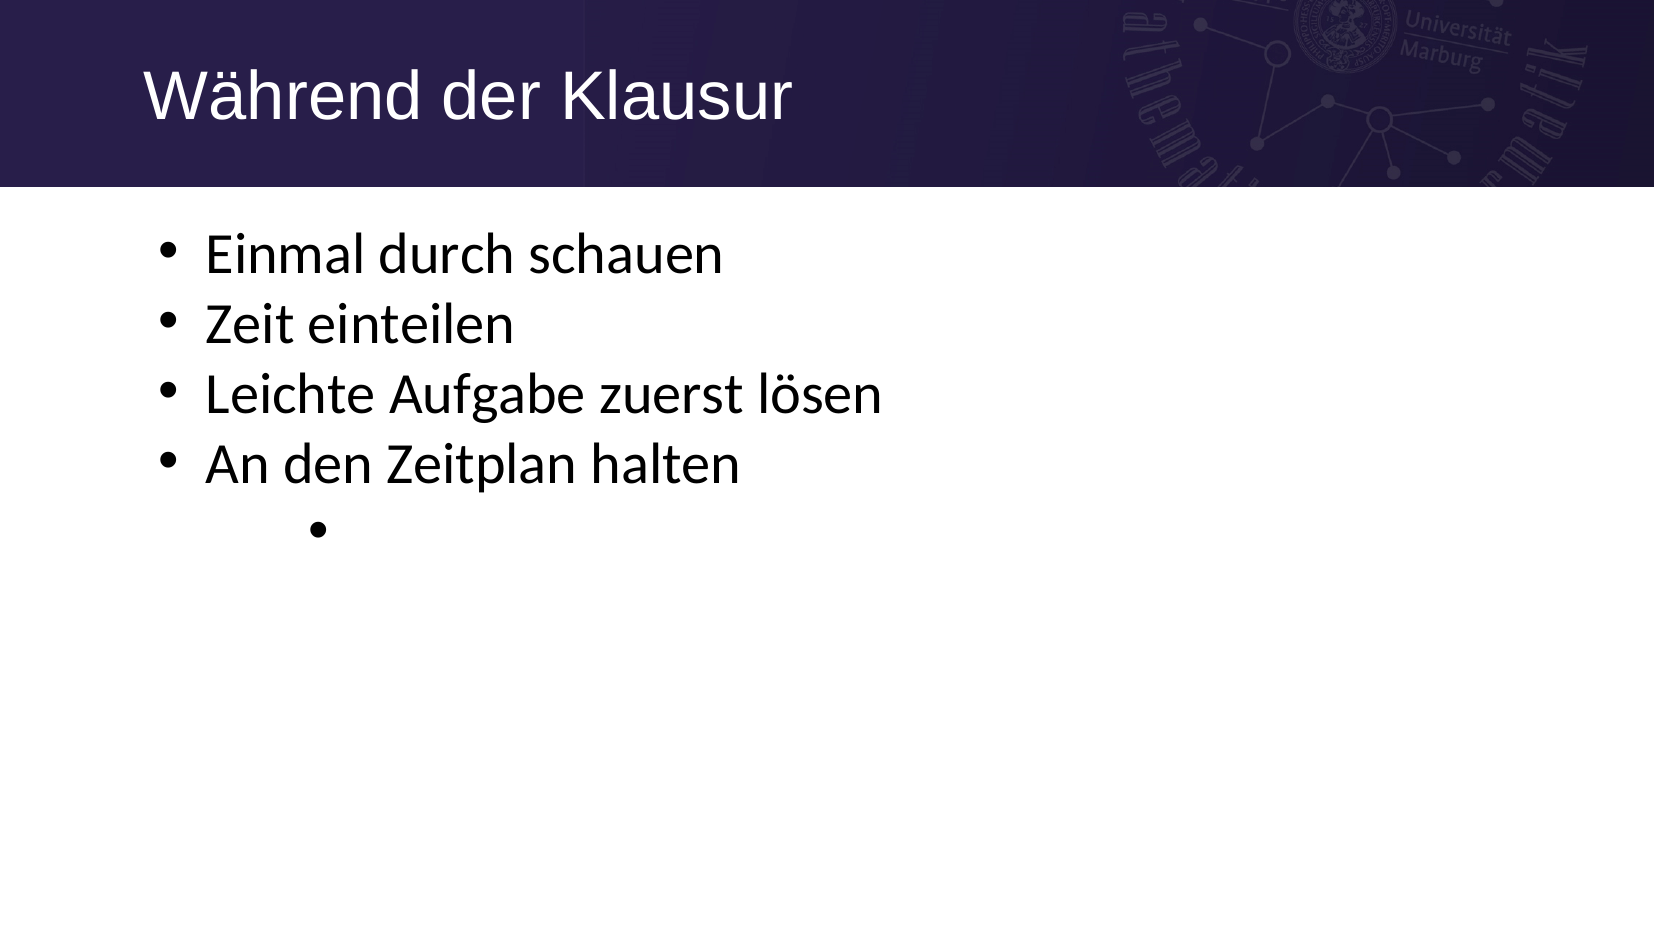

Während der Klausur
#
Einmal durch schauen
Zeit einteilen
Leichte Aufgabe zuerst lösen
An den Zeitplan halten